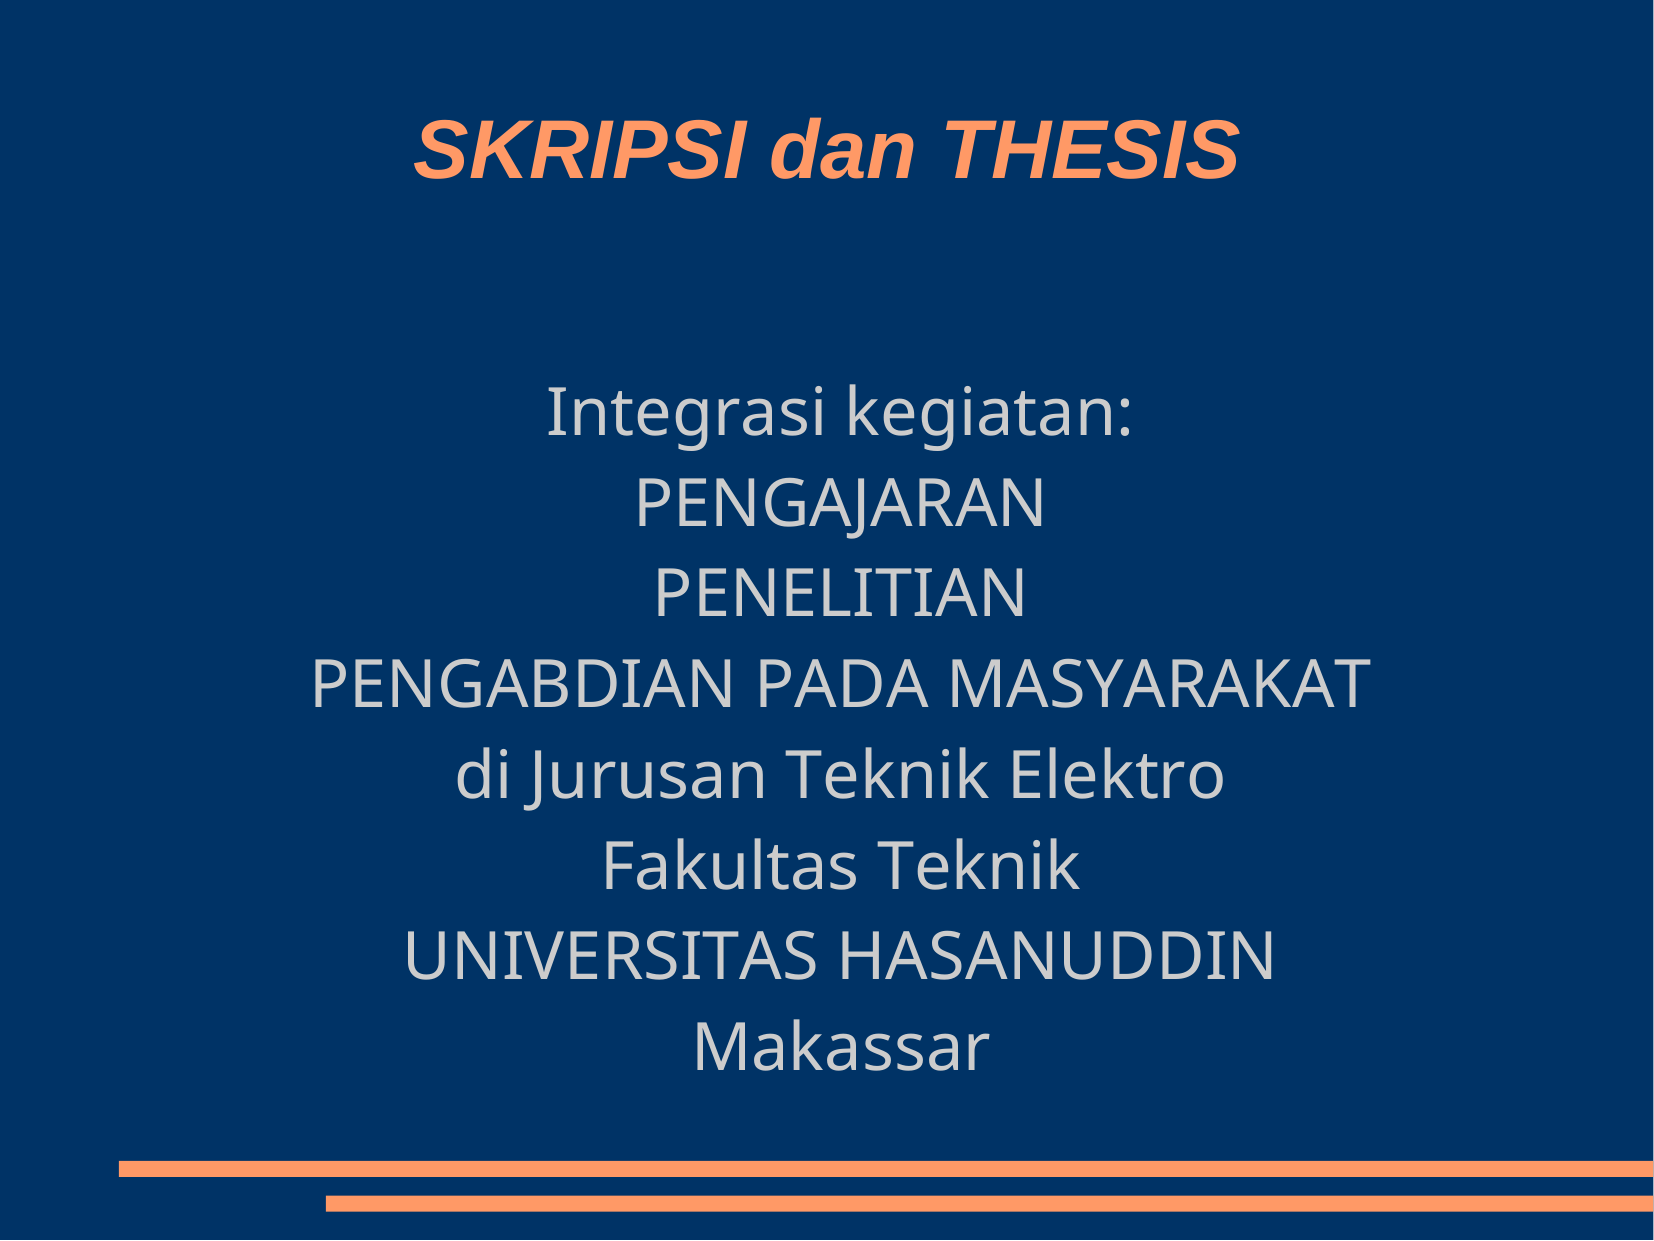

# SKRIPSI dan THESIS
Integrasi kegiatan:
PENGAJARAN
PENELITIAN
PENGABDIAN PADA MASYARAKAT
di Jurusan Teknik Elektro
Fakultas Teknik
UNIVERSITAS HASANUDDIN
Makassar